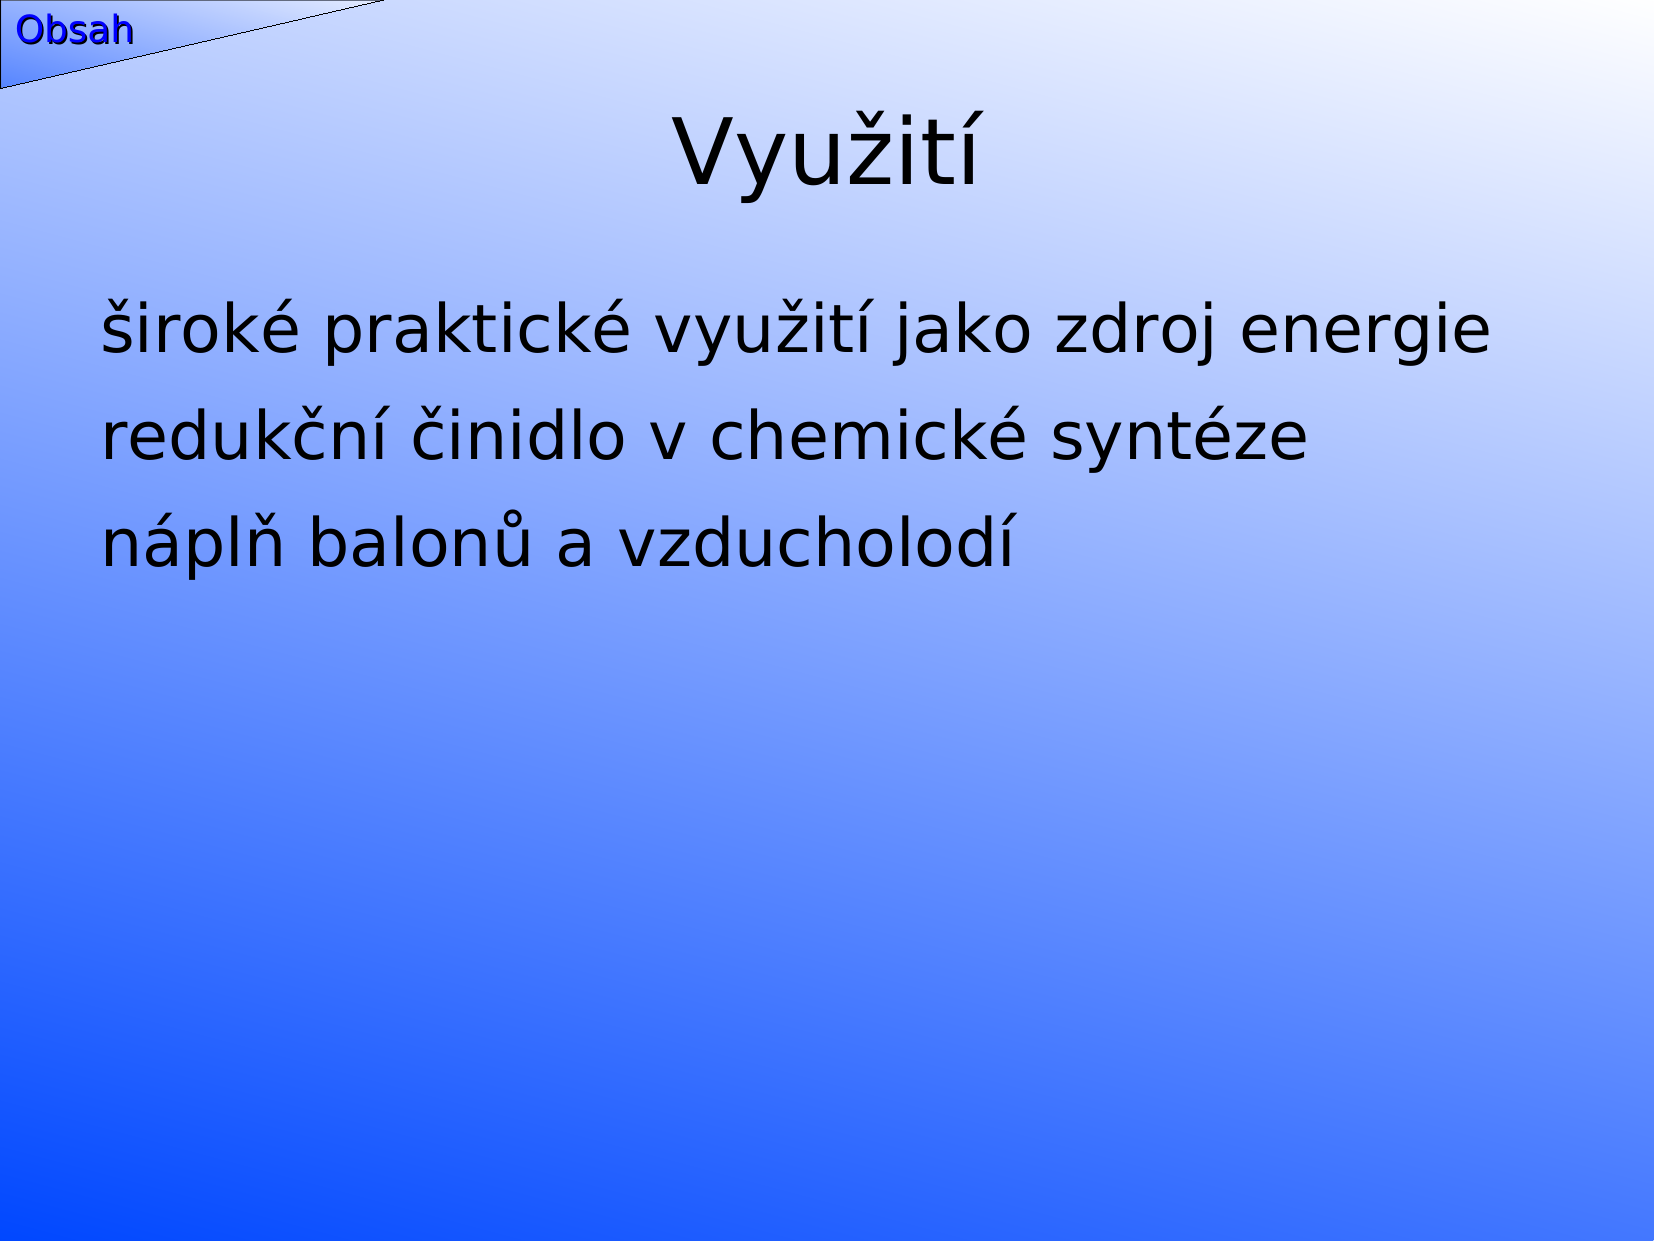

Obsah
# Využití
široké praktické využití jako zdroj energie
redukční činidlo v chemické syntéze
náplň balonů a vzducholodí